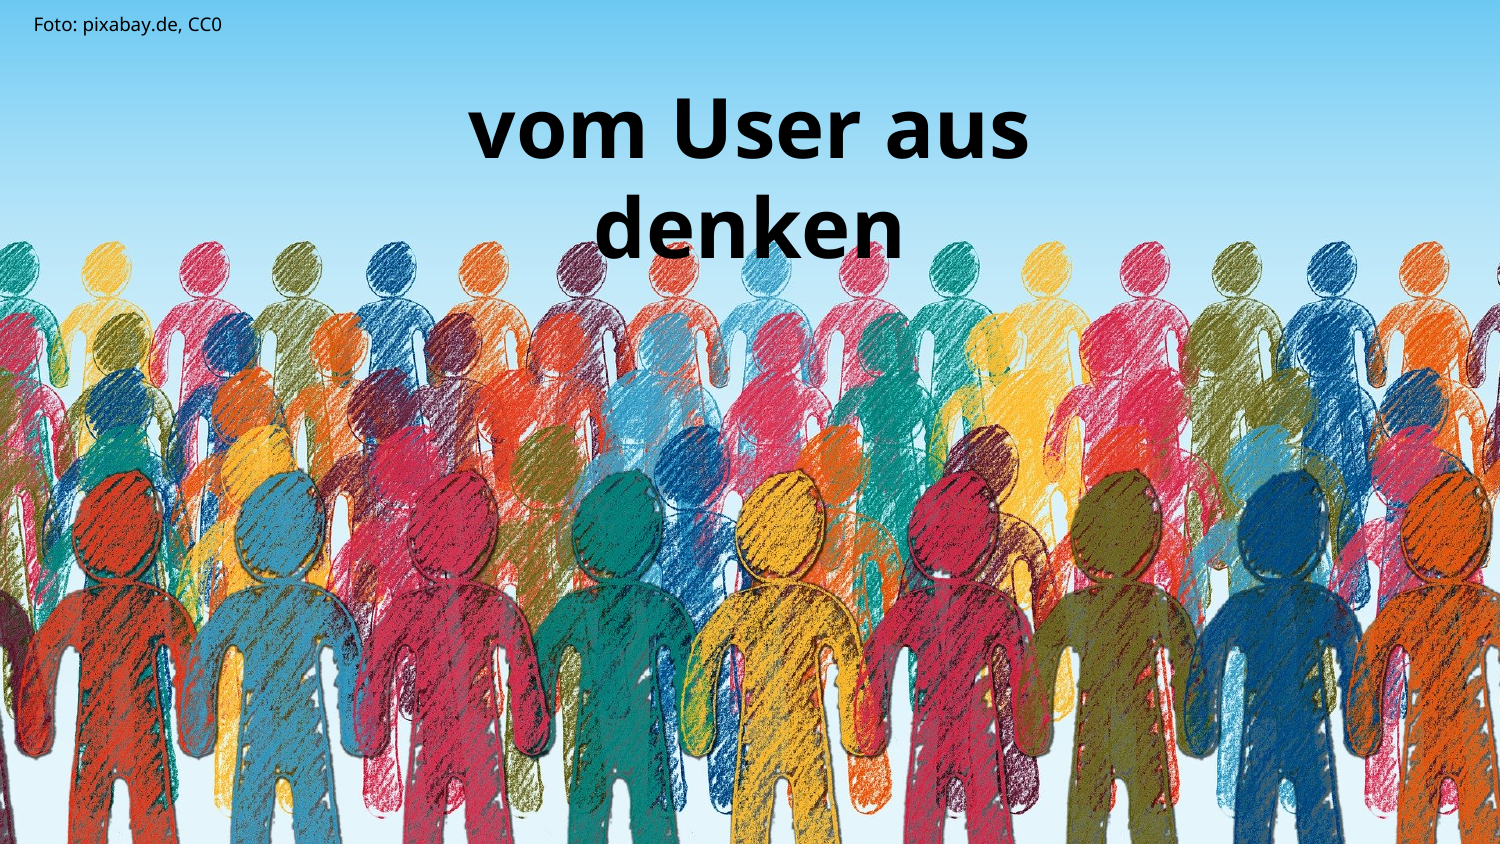

Foto: pixabay.de, CC0
vom User aus denken